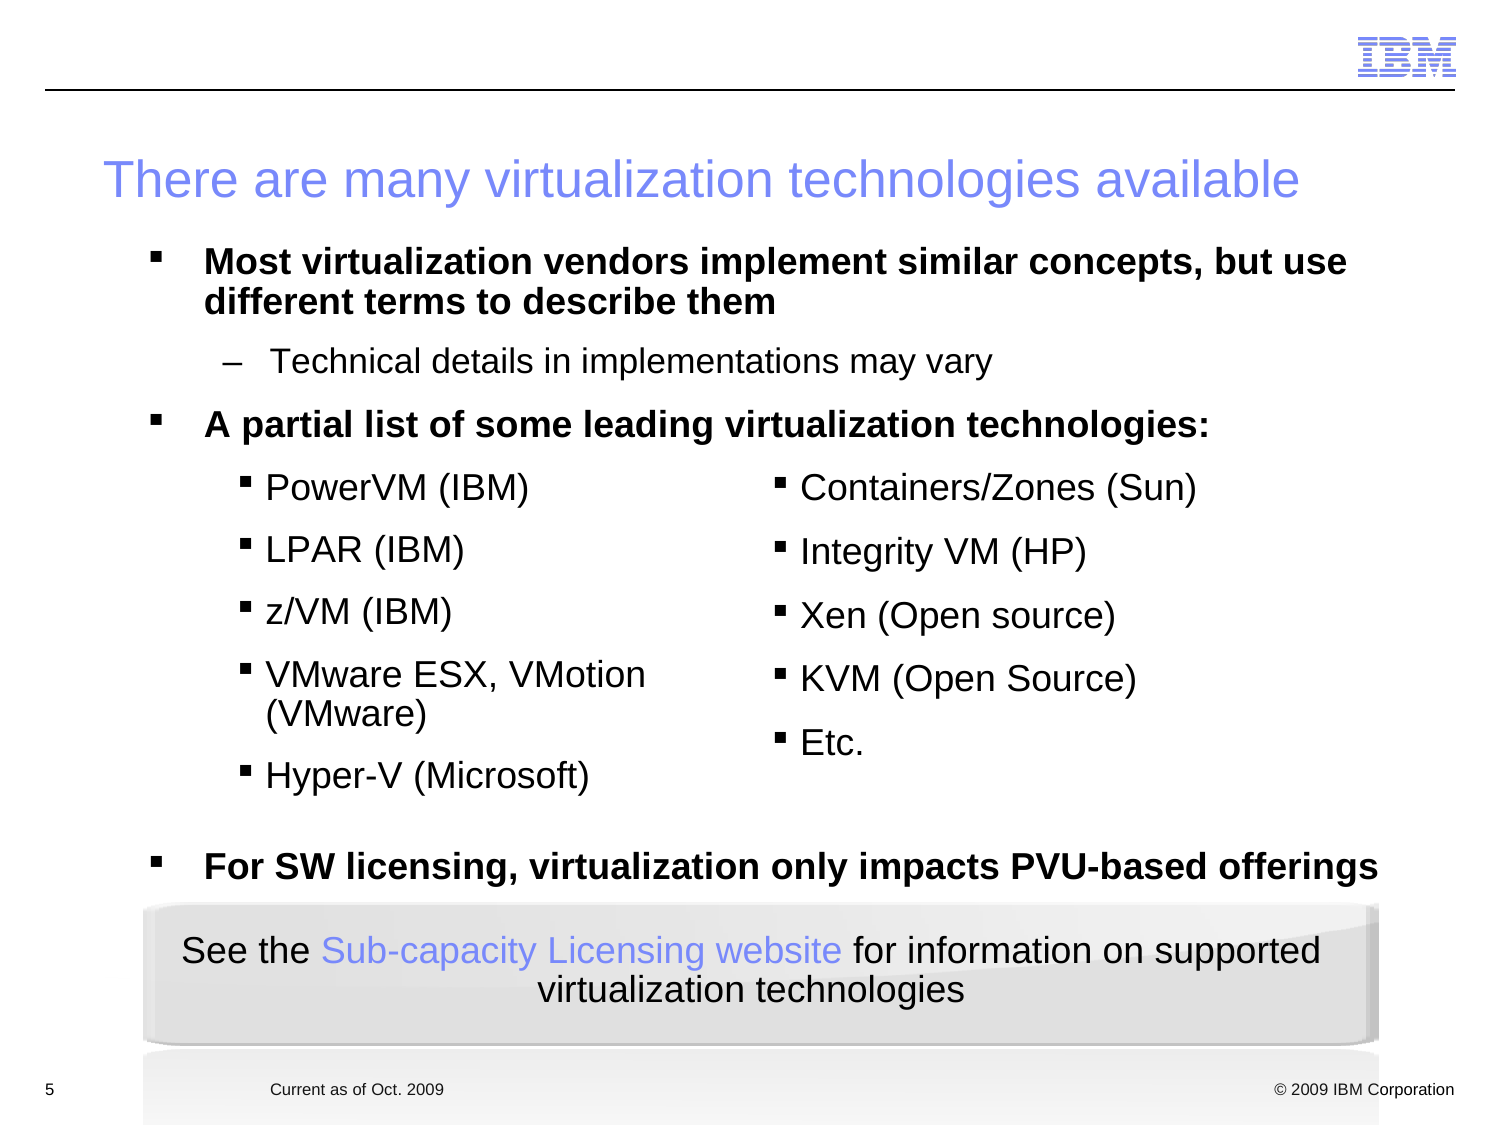

# There are many virtualization technologies available
Most virtualization vendors implement similar concepts, but use different terms to describe them
Technical details in implementations may vary
A partial list of some leading virtualization technologies:
PowerVM (IBM)
LPAR (IBM)
z/VM (IBM)
VMware ESX, VMotion
(VMware)
Hyper-V (Microsoft)
Containers/Zones (Sun)
Integrity VM (HP)
Xen (Open source)
KVM (Open Source)
Etc.
For SW licensing, virtualization only impacts PVU-based offerings
See the Sub-capacity Licensing website for information on supported virtualization technologies
5
Current as of Oct. 2009